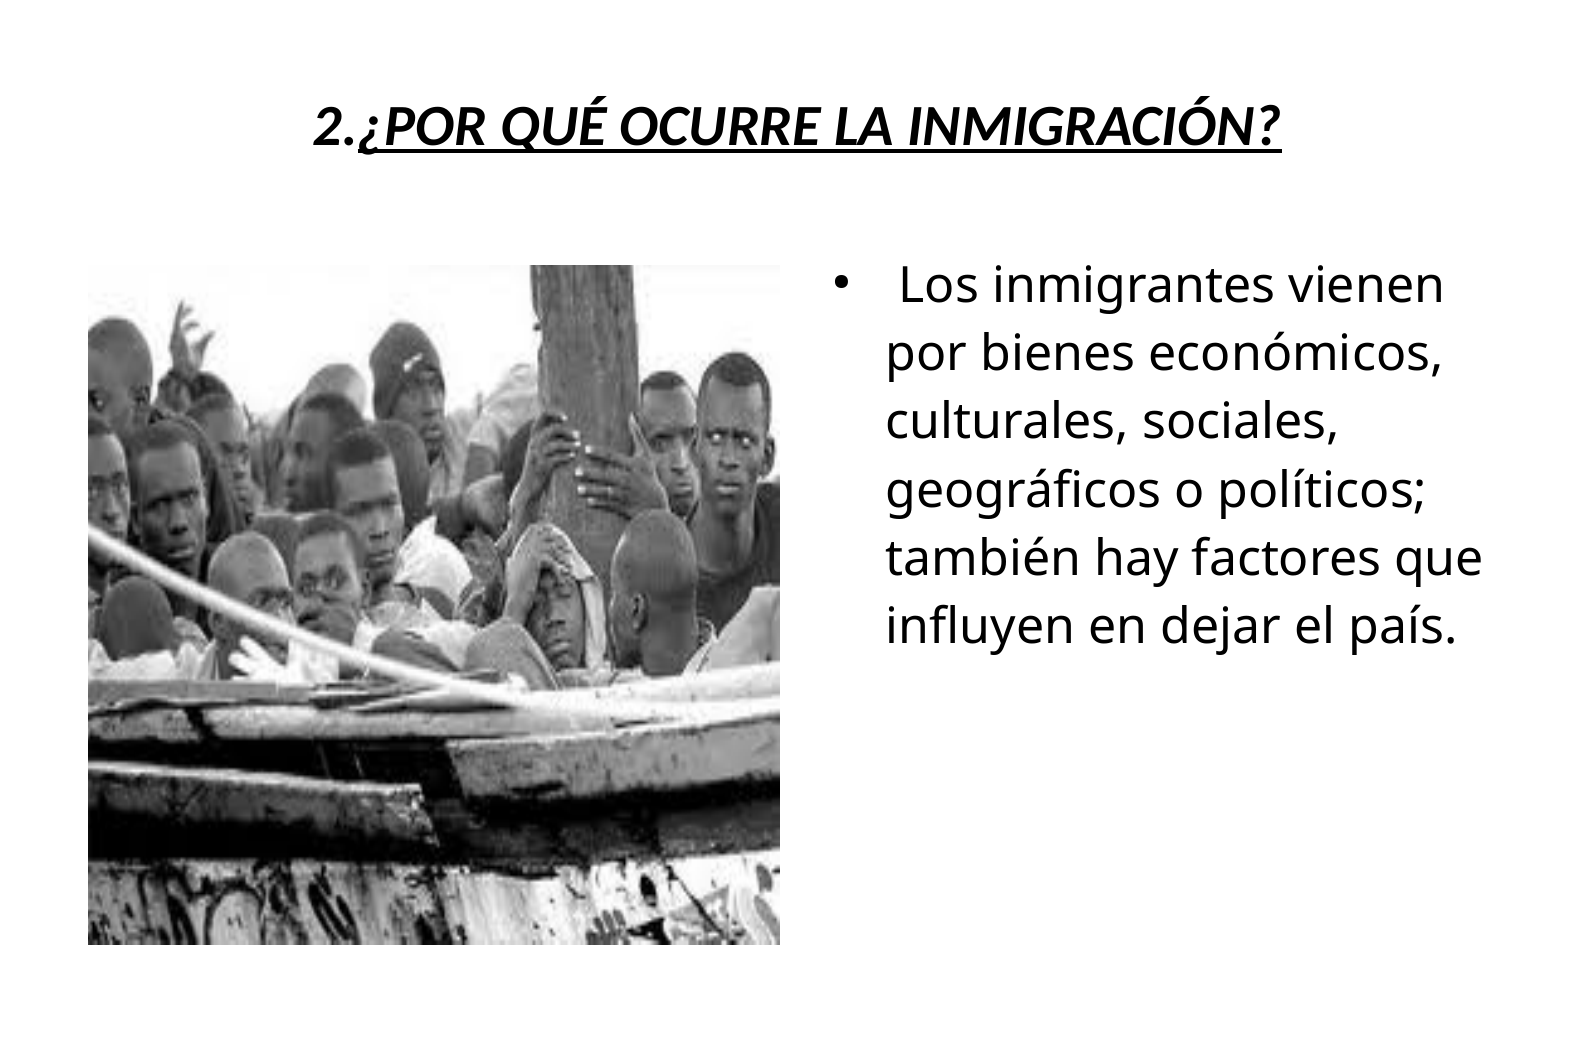

# 2.¿POR QUÉ OCURRE LA INMIGRACIÓN?
 Los inmigrantes vienen por bienes económicos, culturales, sociales, geográficos o políticos; también hay factores que influyen en dejar el país.